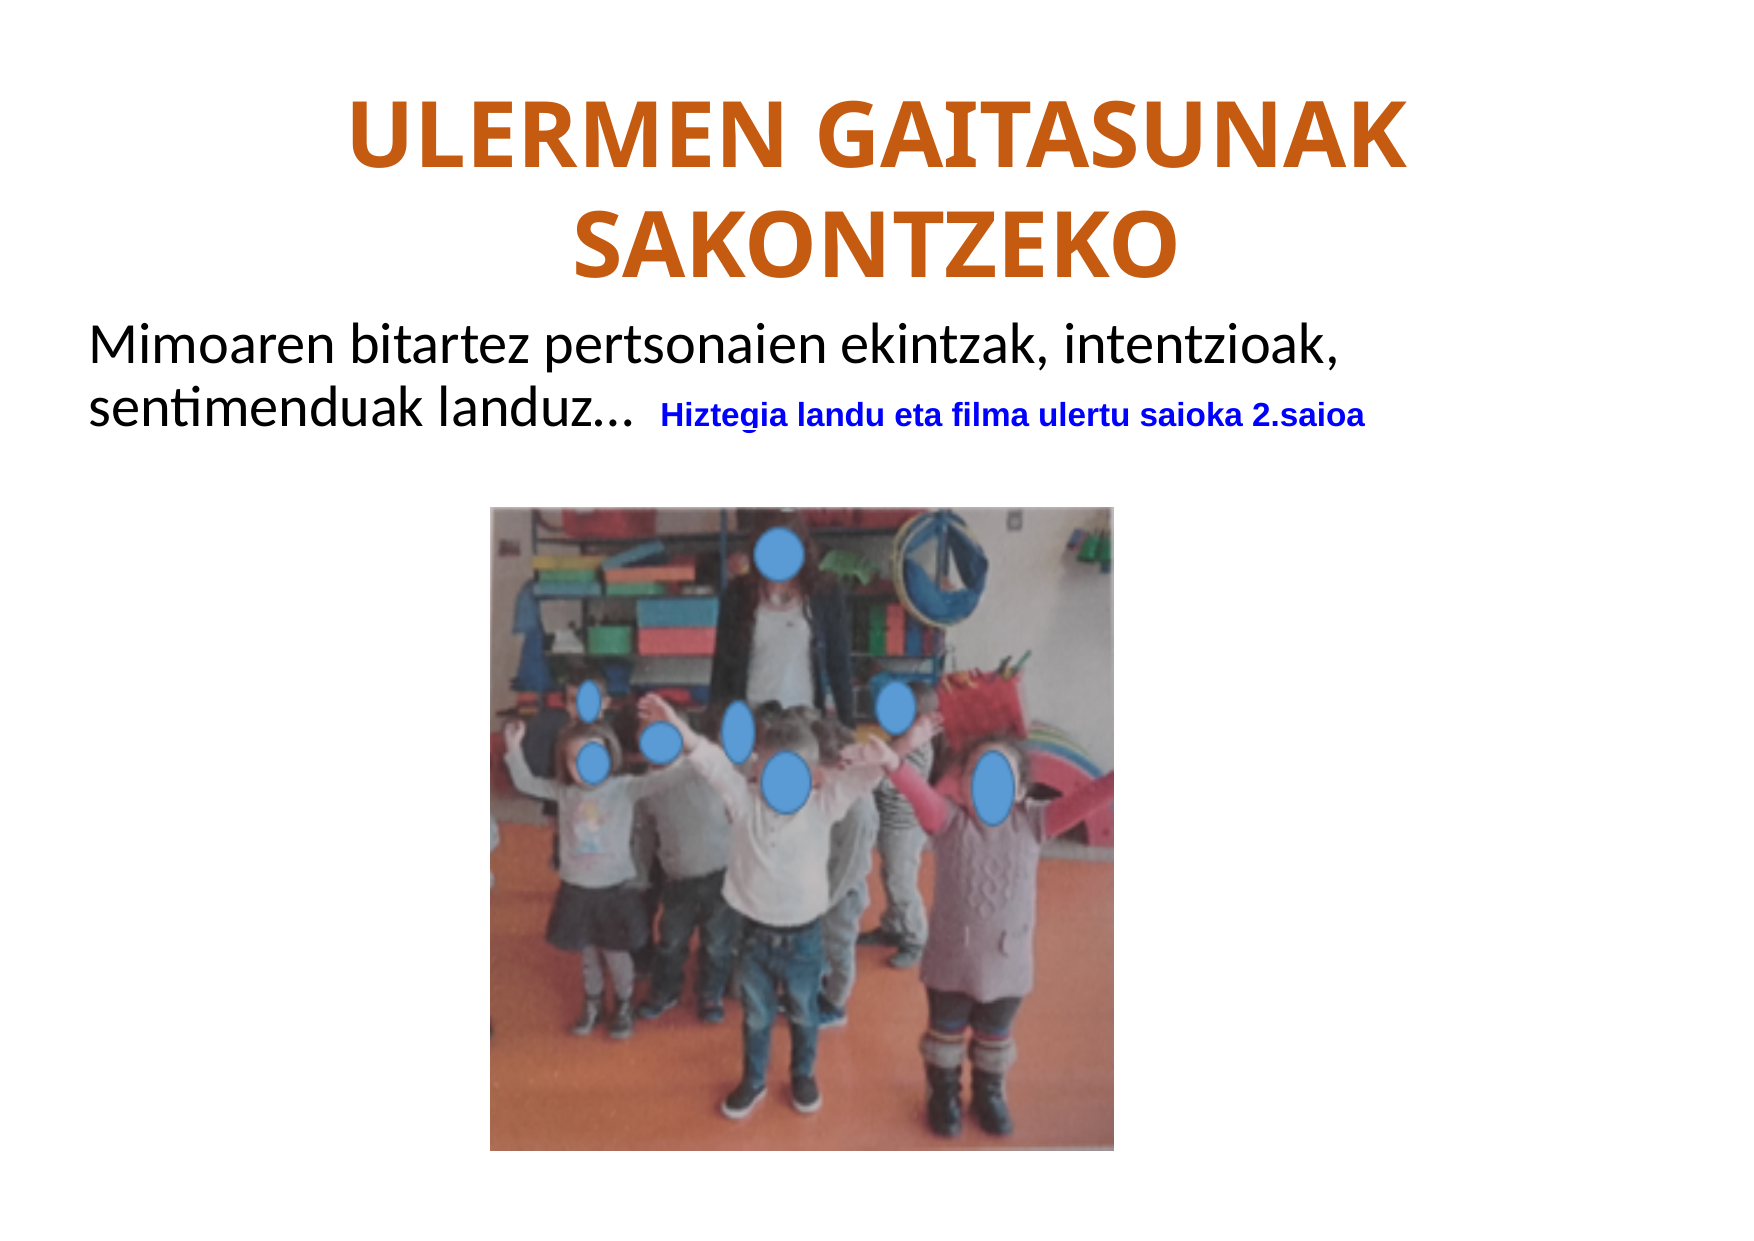

ULERMEN GAITASUNAK SAKONTZEKO
Mimoaren bitartez pertsonaien ekintzak, intentzioak, sentimenduak landuz… Hiztegia landu eta filma ulertu saioka 2.saioa